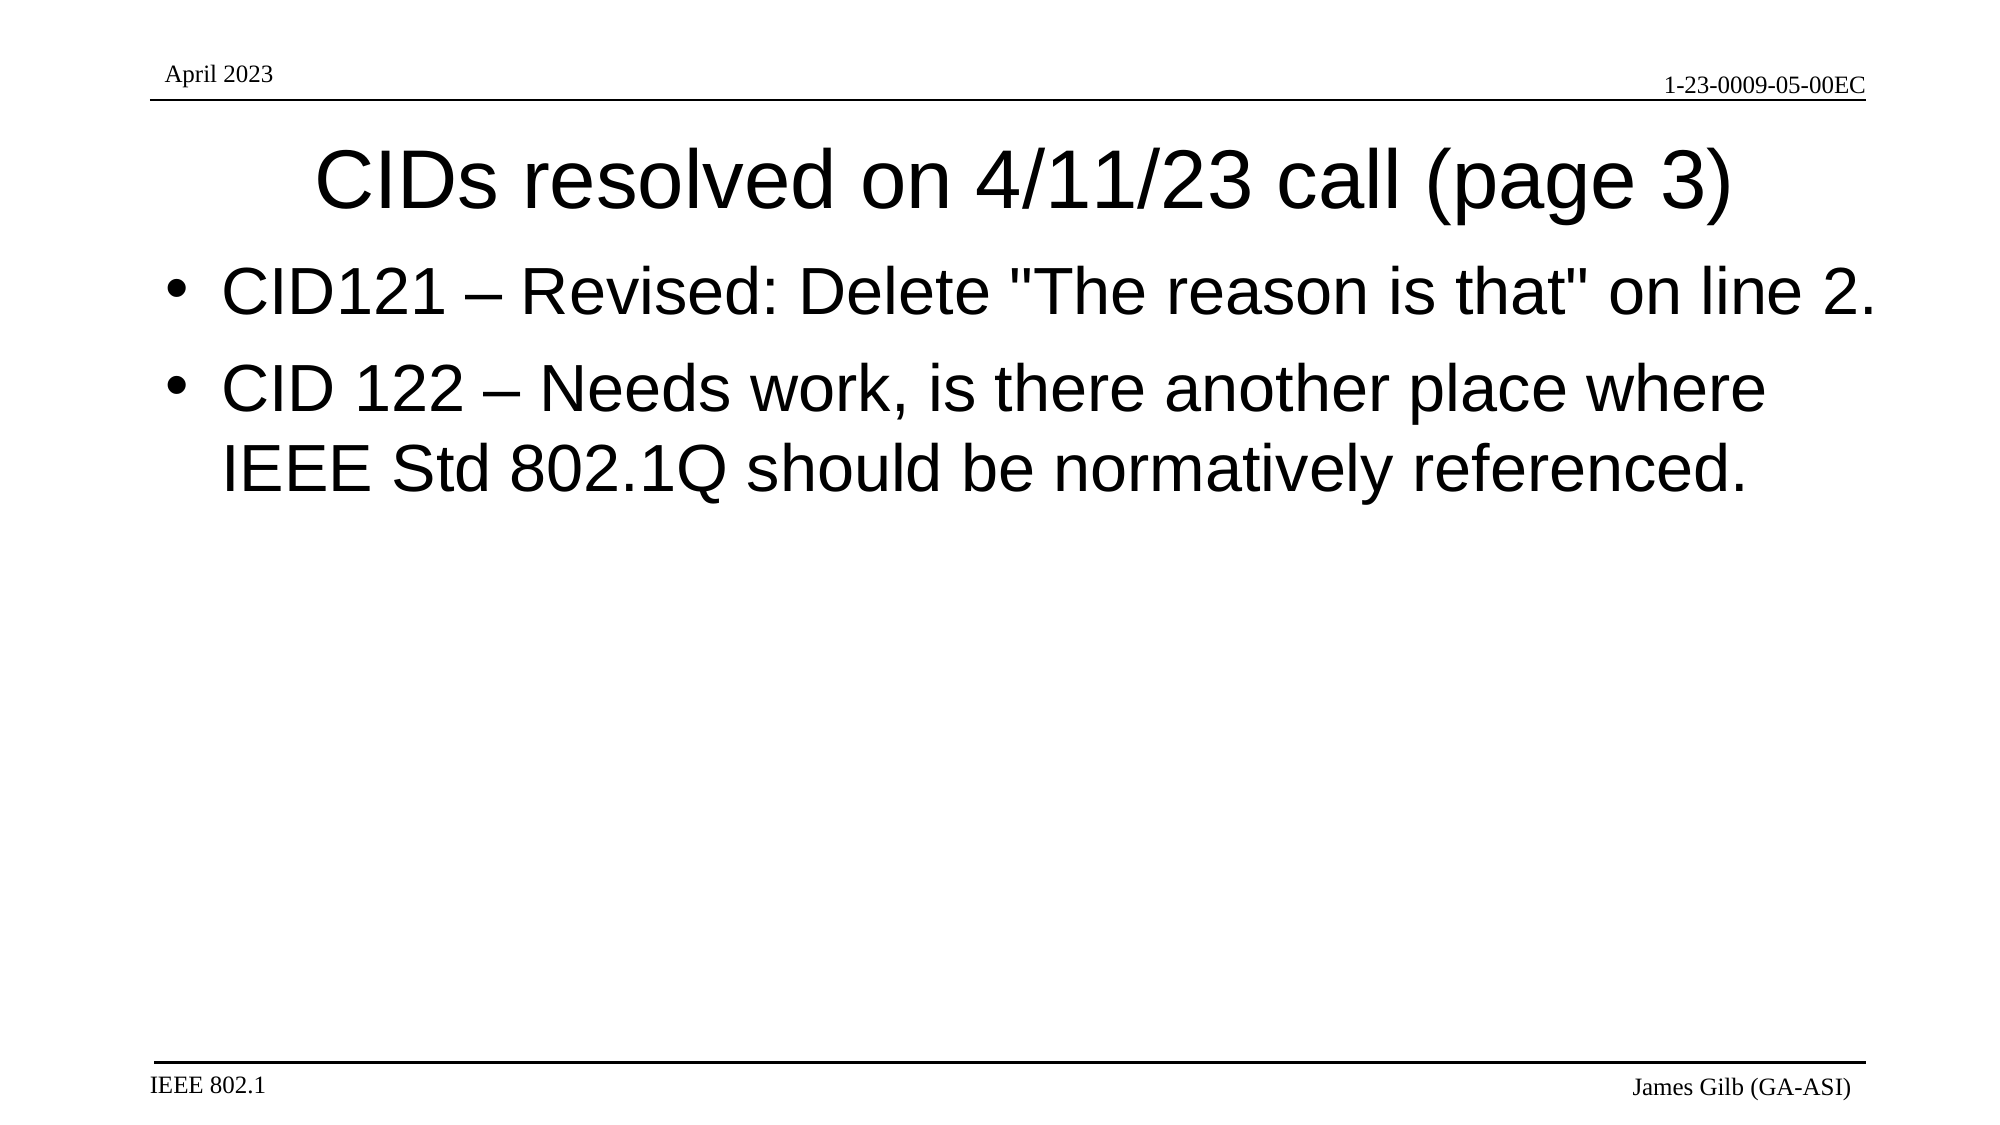

# CIDs resolved on 4/11/23 call (page 3)
CID121 – Revised: Delete "The reason is that" on line 2.
CID 122 – Needs work, is there another place where IEEE Std 802.1Q should be normatively referenced.